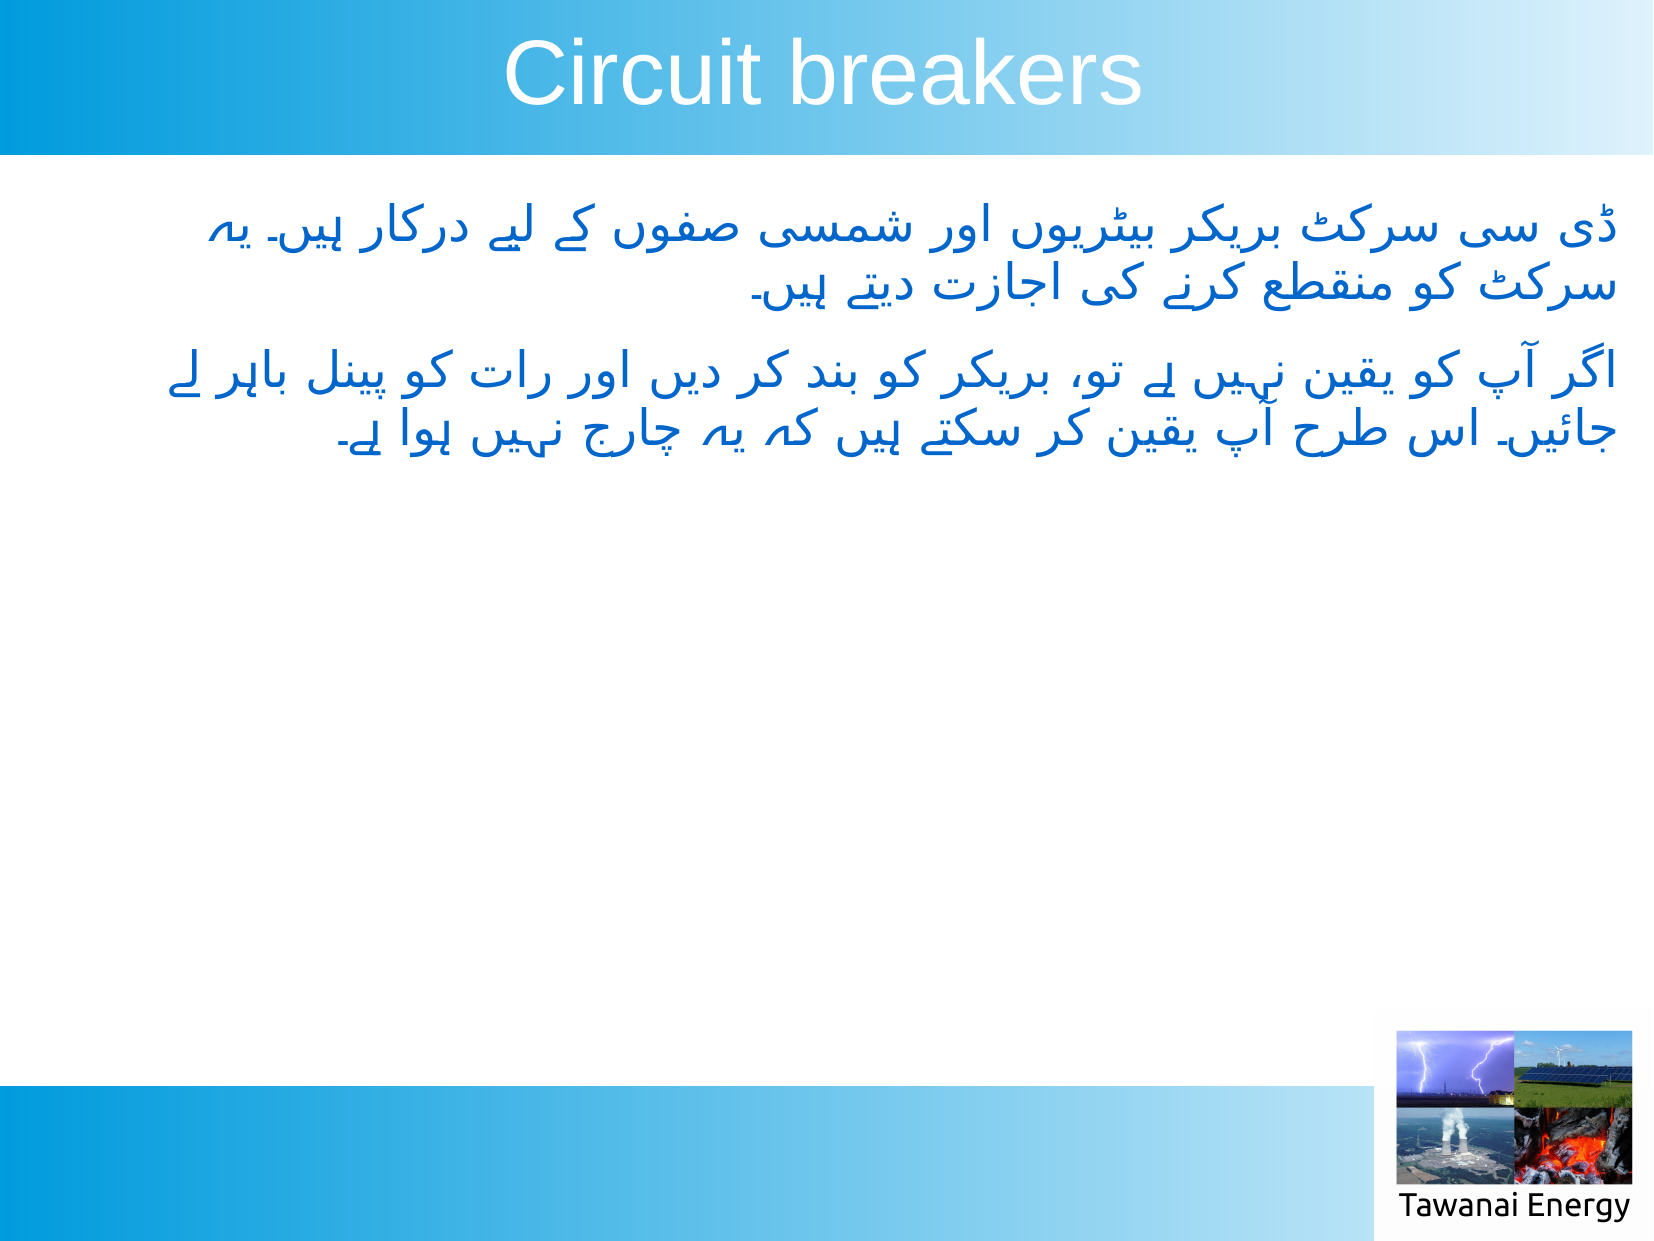

# Circuit breakers
ڈی سی سرکٹ بریکر بیٹریوں اور شمسی صفوں کے لیے درکار ہیں۔ یہ سرکٹ کو منقطع کرنے کی اجازت دیتے ہیں۔
اگر آپ کو یقین نہیں ہے تو، بریکر کو بند کر دیں اور رات کو پینل باہر لے جائیں۔ اس طرح آپ یقین کر سکتے ہیں کہ یہ چارج نہیں ہوا ہے۔